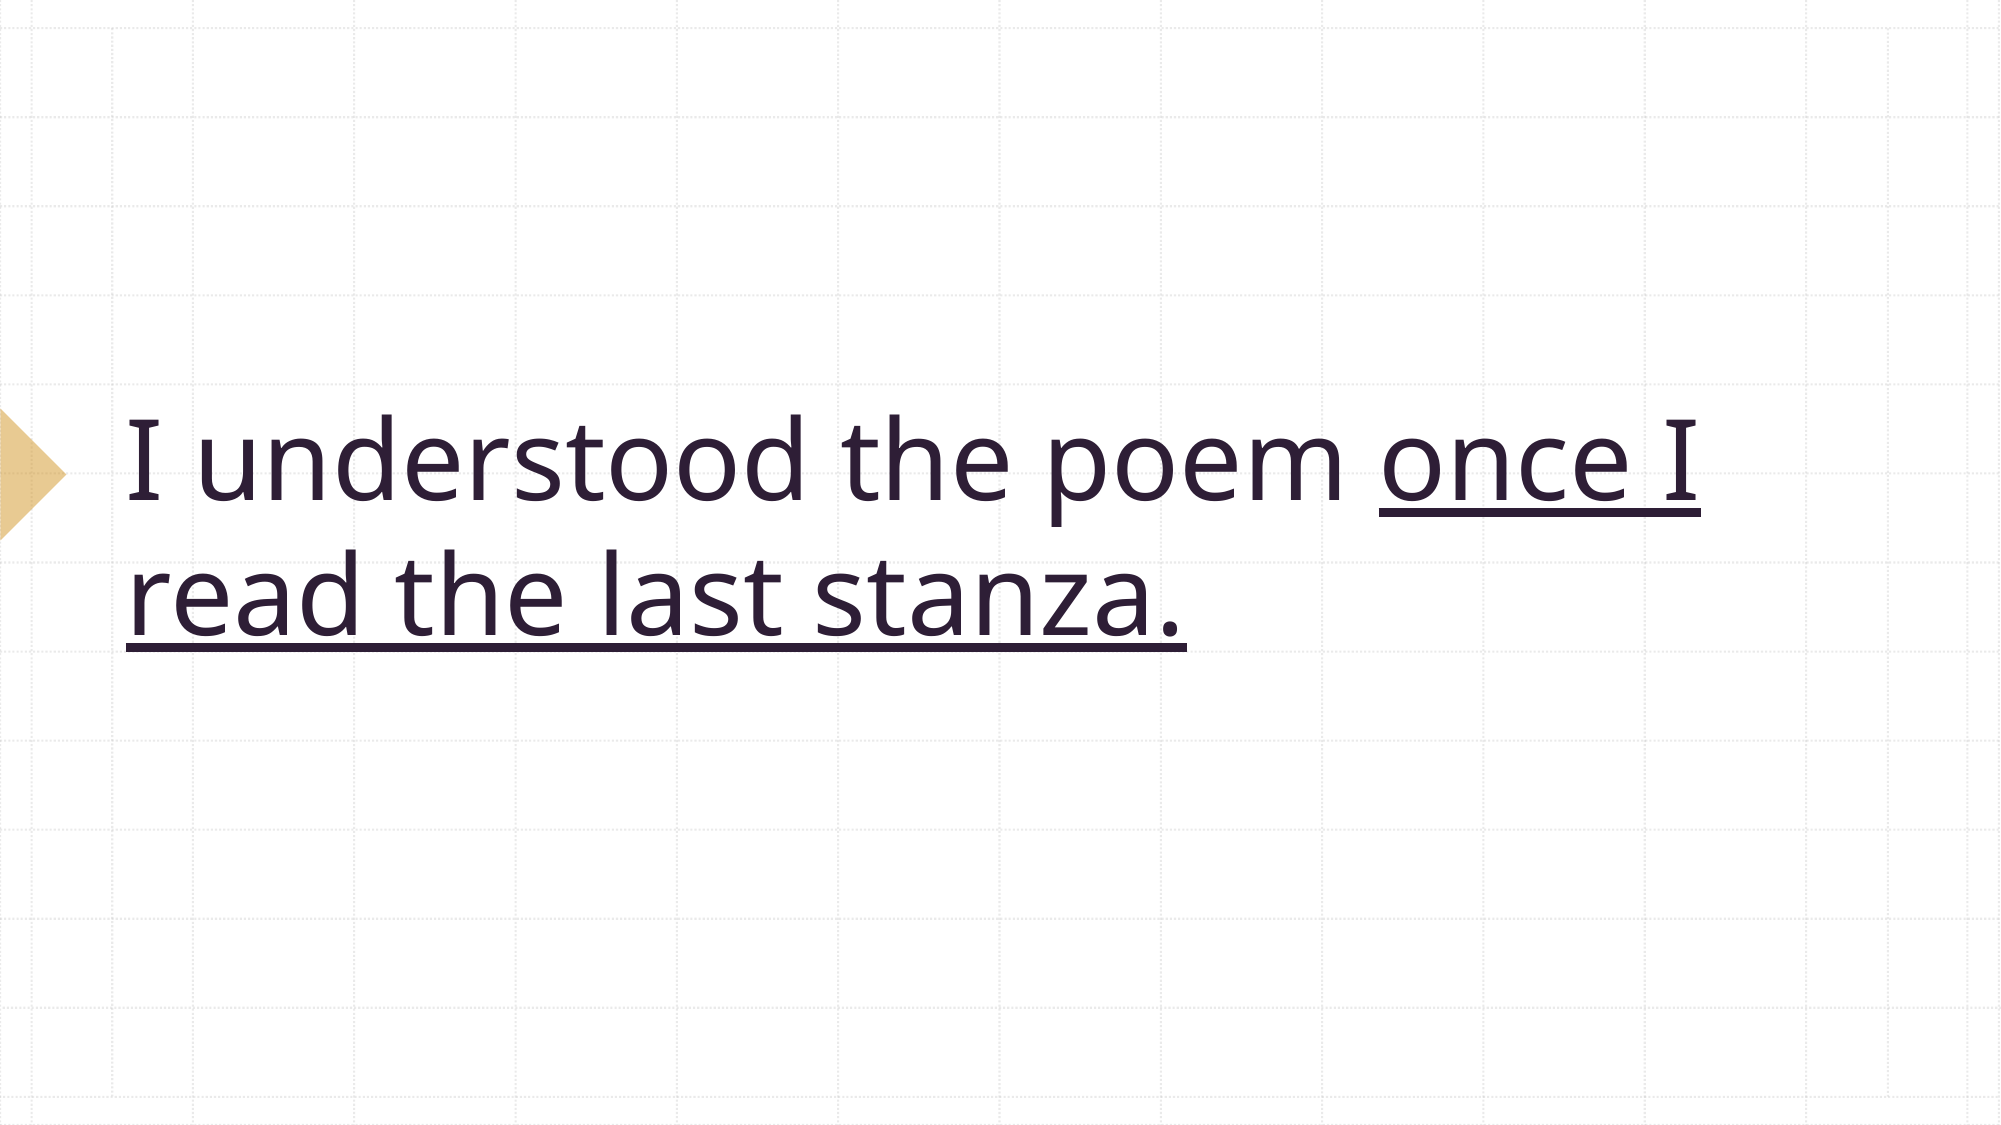

# I understood the poem once I read the last stanza.